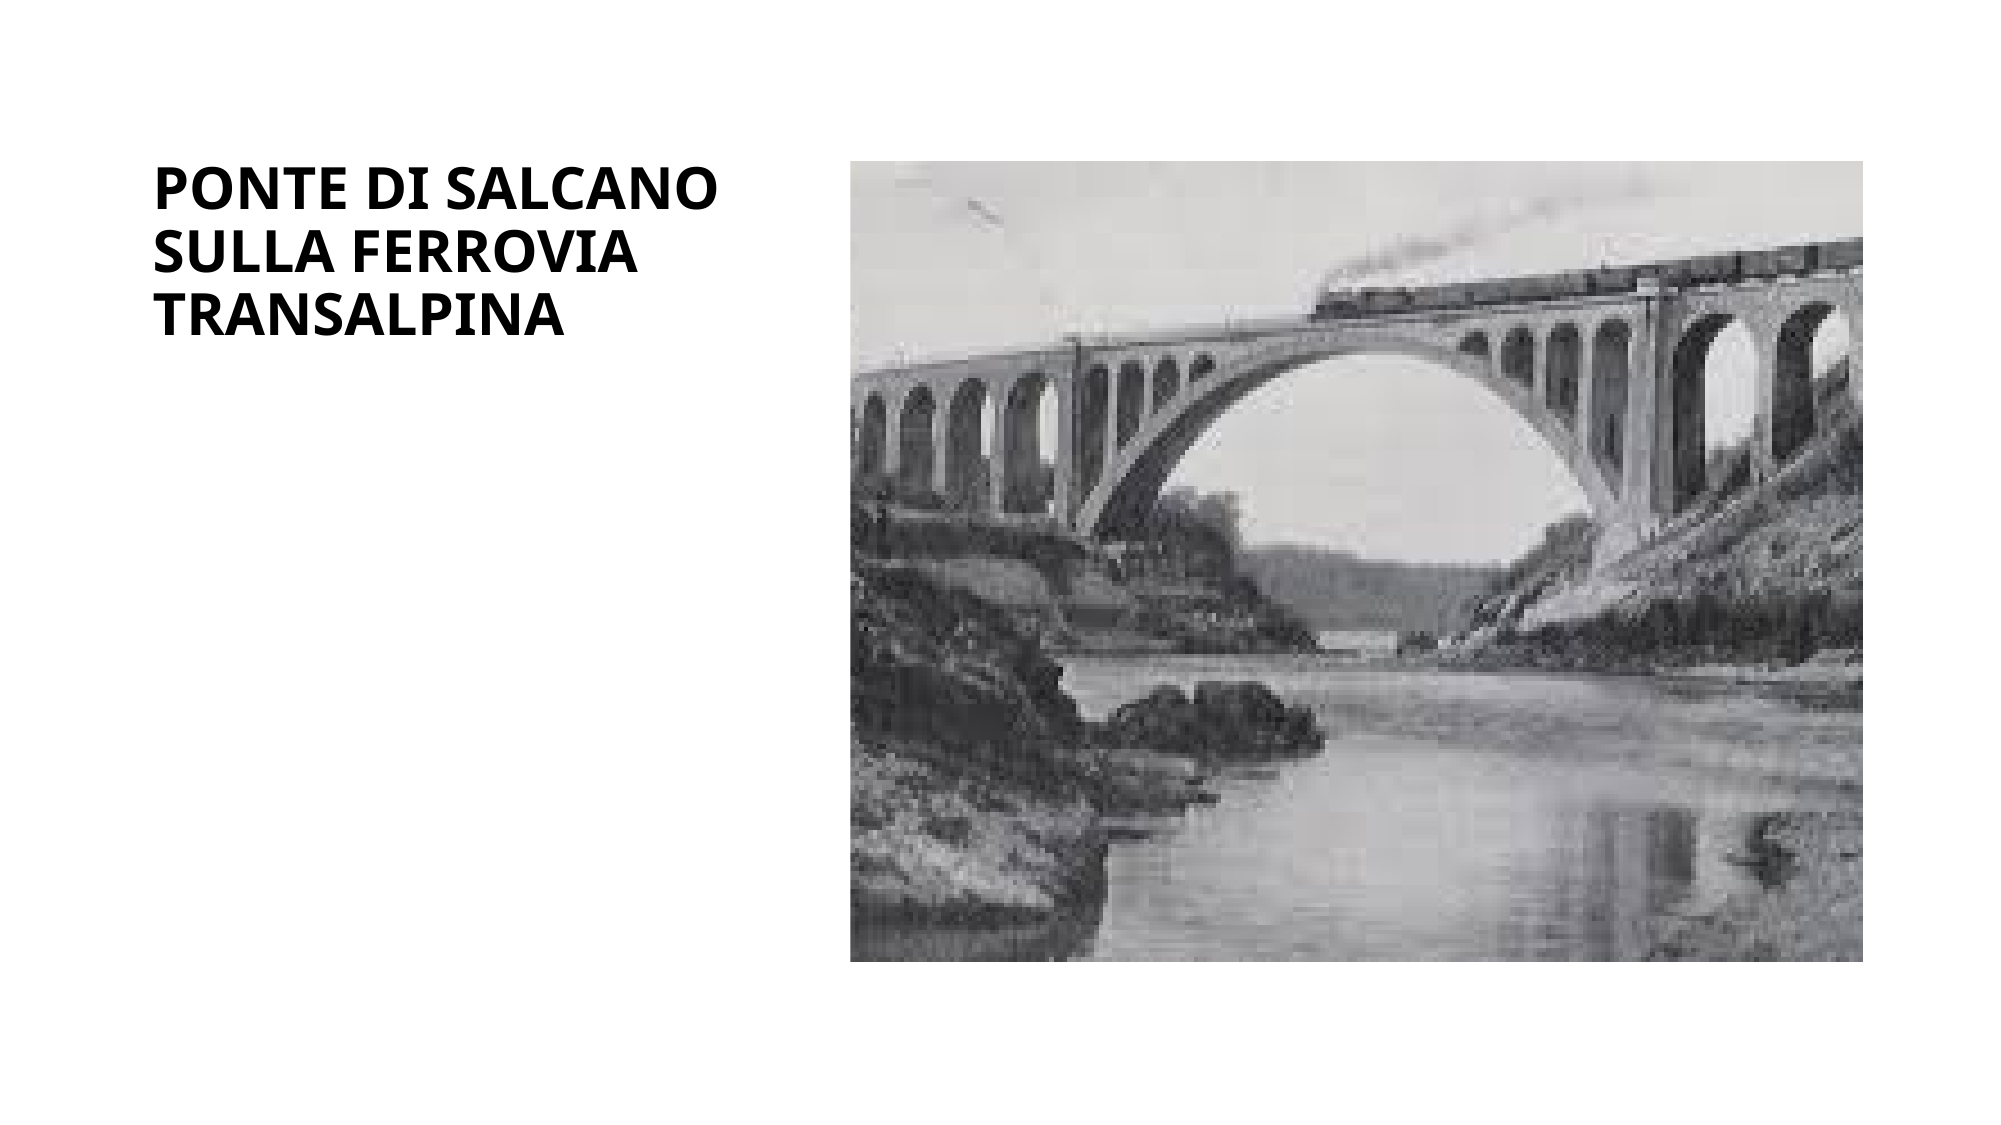

# PONTE DI SALCANO SULLA FERROVIA TRANSALPINA